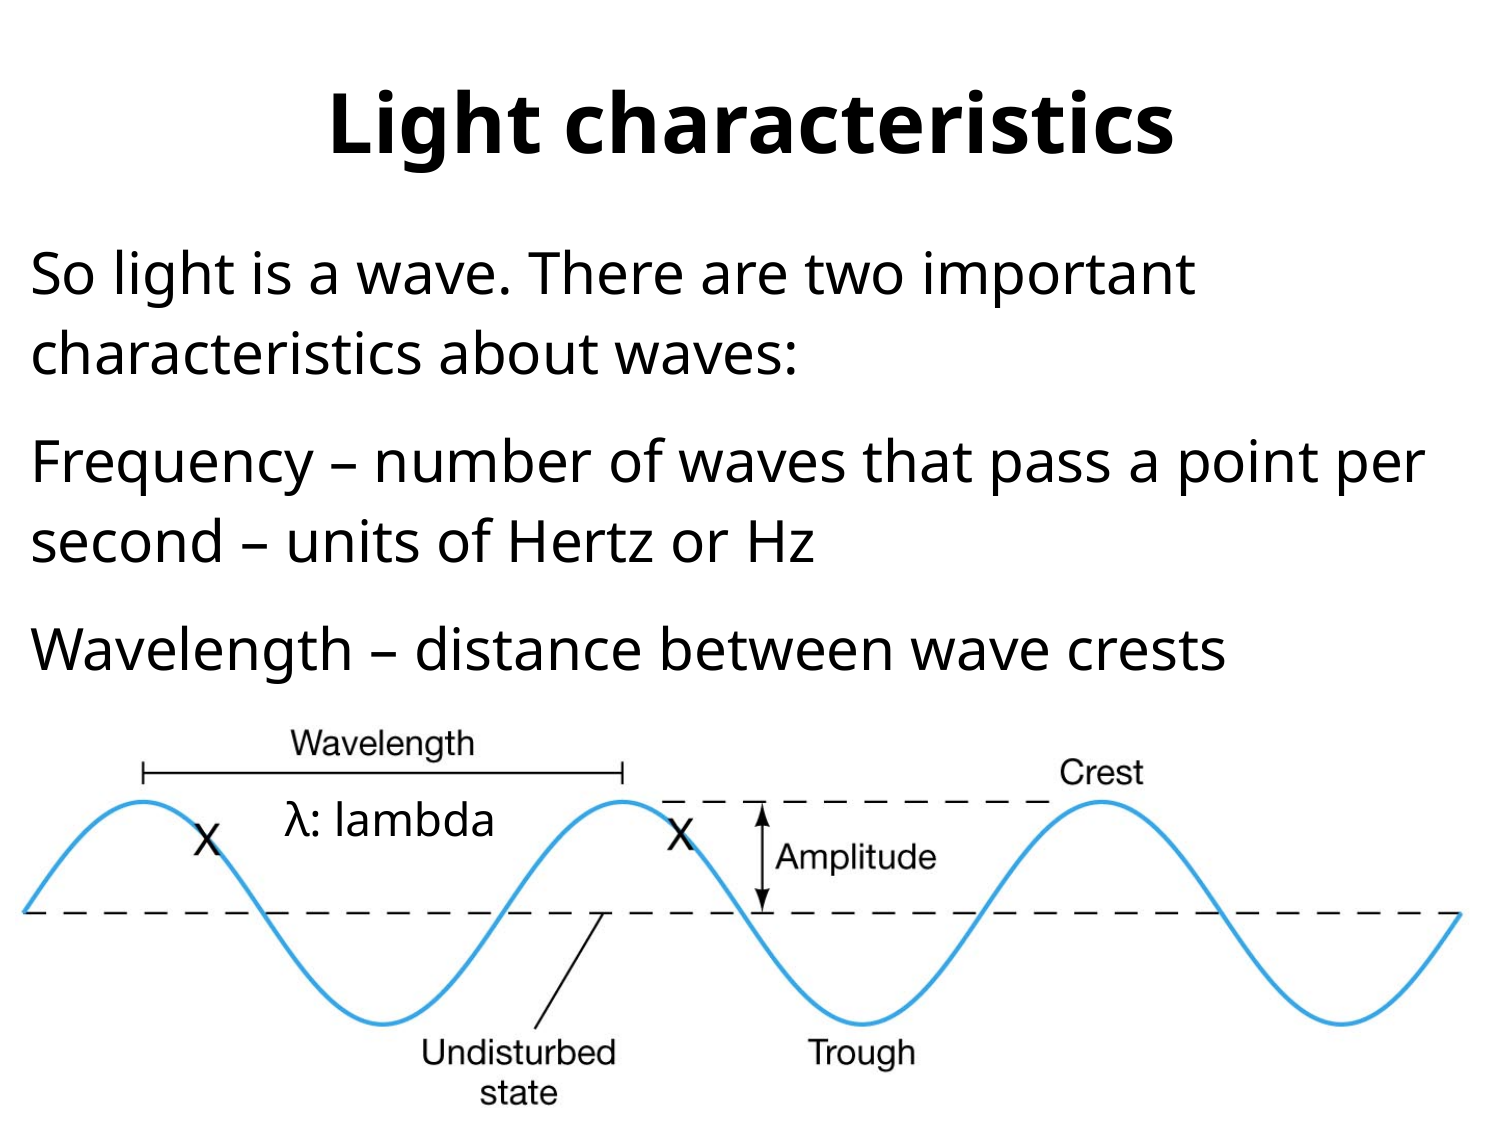

# Light characteristics
So light is a wave. There are two important characteristics about waves:
Frequency – number of waves that pass a point per second – units of Hertz or Hz
Wavelength – distance between wave crests
λ: lambda